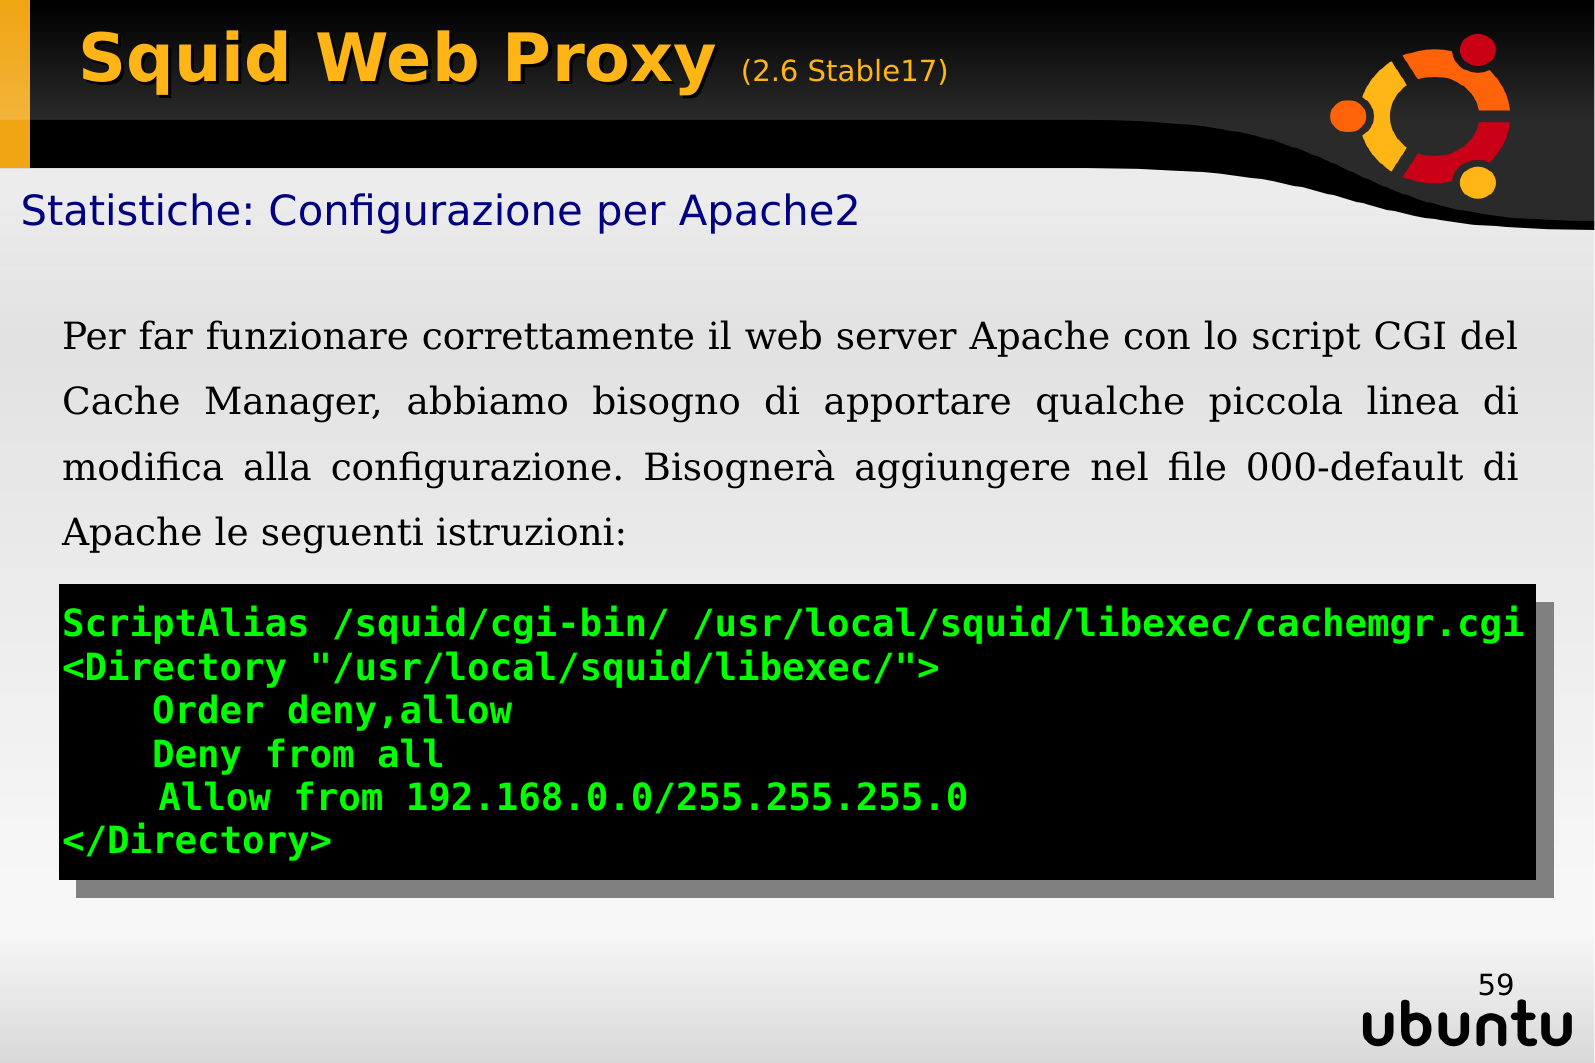

Squid Web Proxy (2.6 Stable17)
Statistiche: Configurazione per Apache2
Per far funzionare correttamente il web server Apache con lo script CGI del Cache Manager, abbiamo bisogno di apportare qualche piccola linea di modifica alla configurazione. Bisognerà aggiungere nel file 000-default di Apache le seguenti istruzioni:
ScriptAlias /squid/cgi-bin/ /usr/local/squid/libexec/cachemgr.cgi
<Directory "/usr/local/squid/libexec/">
 Order deny,allow
 Deny from all
	 Allow from 192.168.0.0/255.255.255.0
</Directory>
59